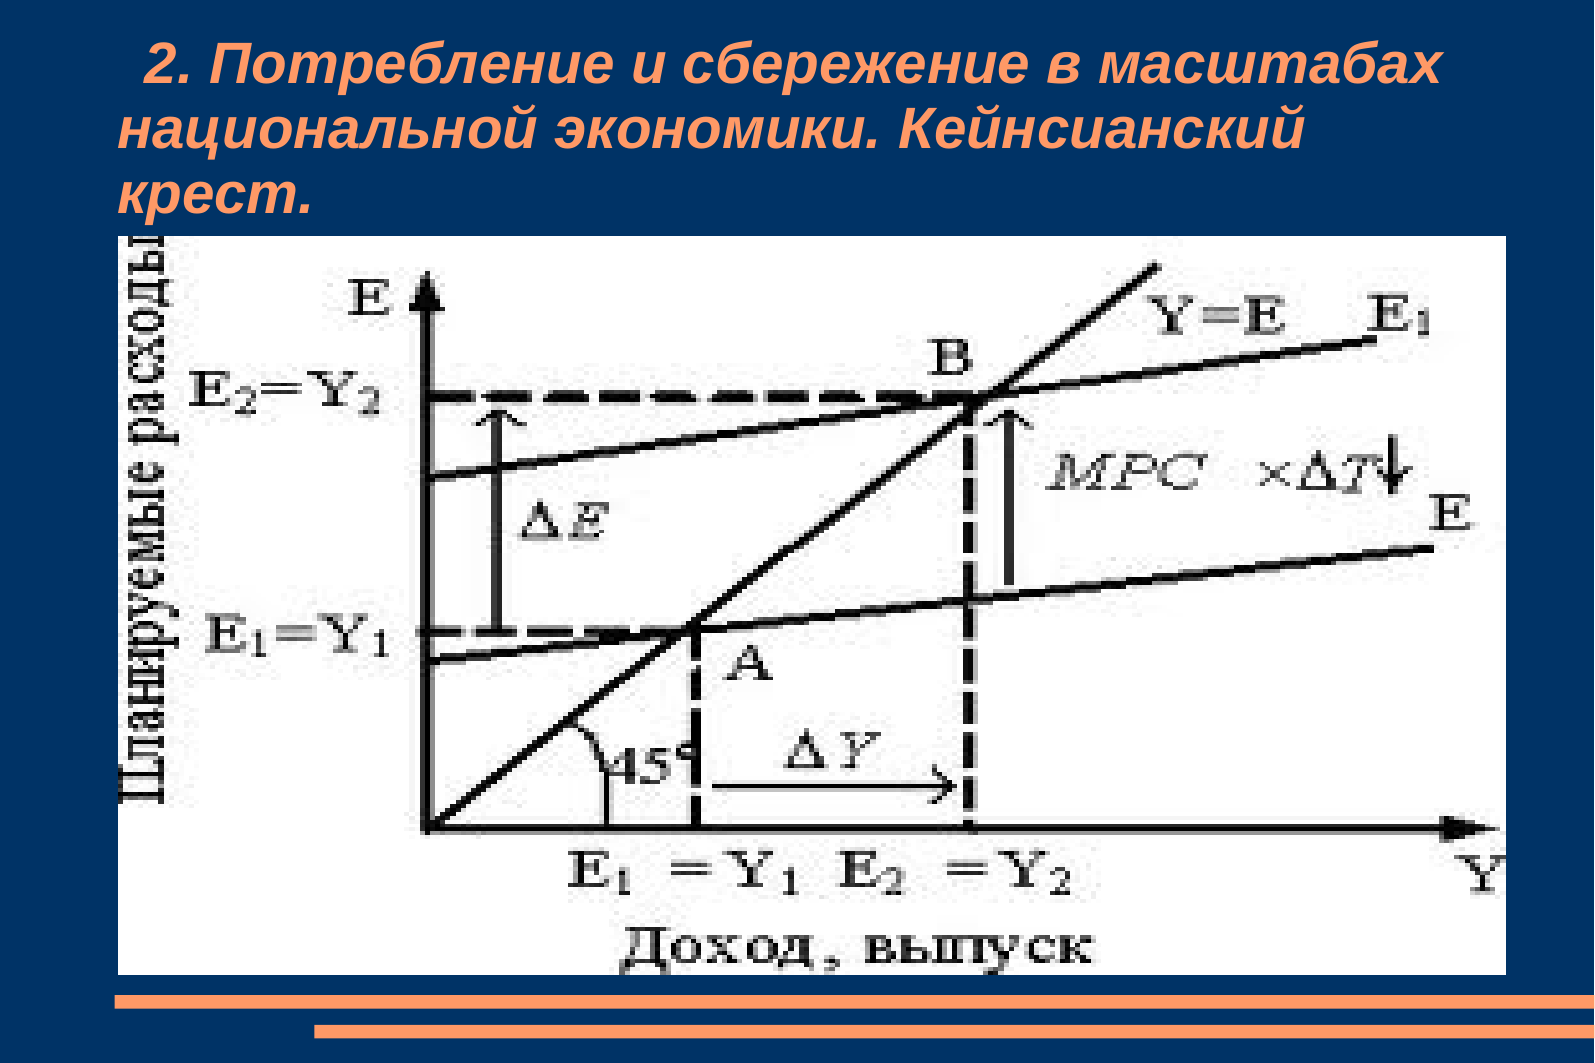

# 2. Потребление и сбережение в масштабах национальной экономики. Кейнсианский крест.